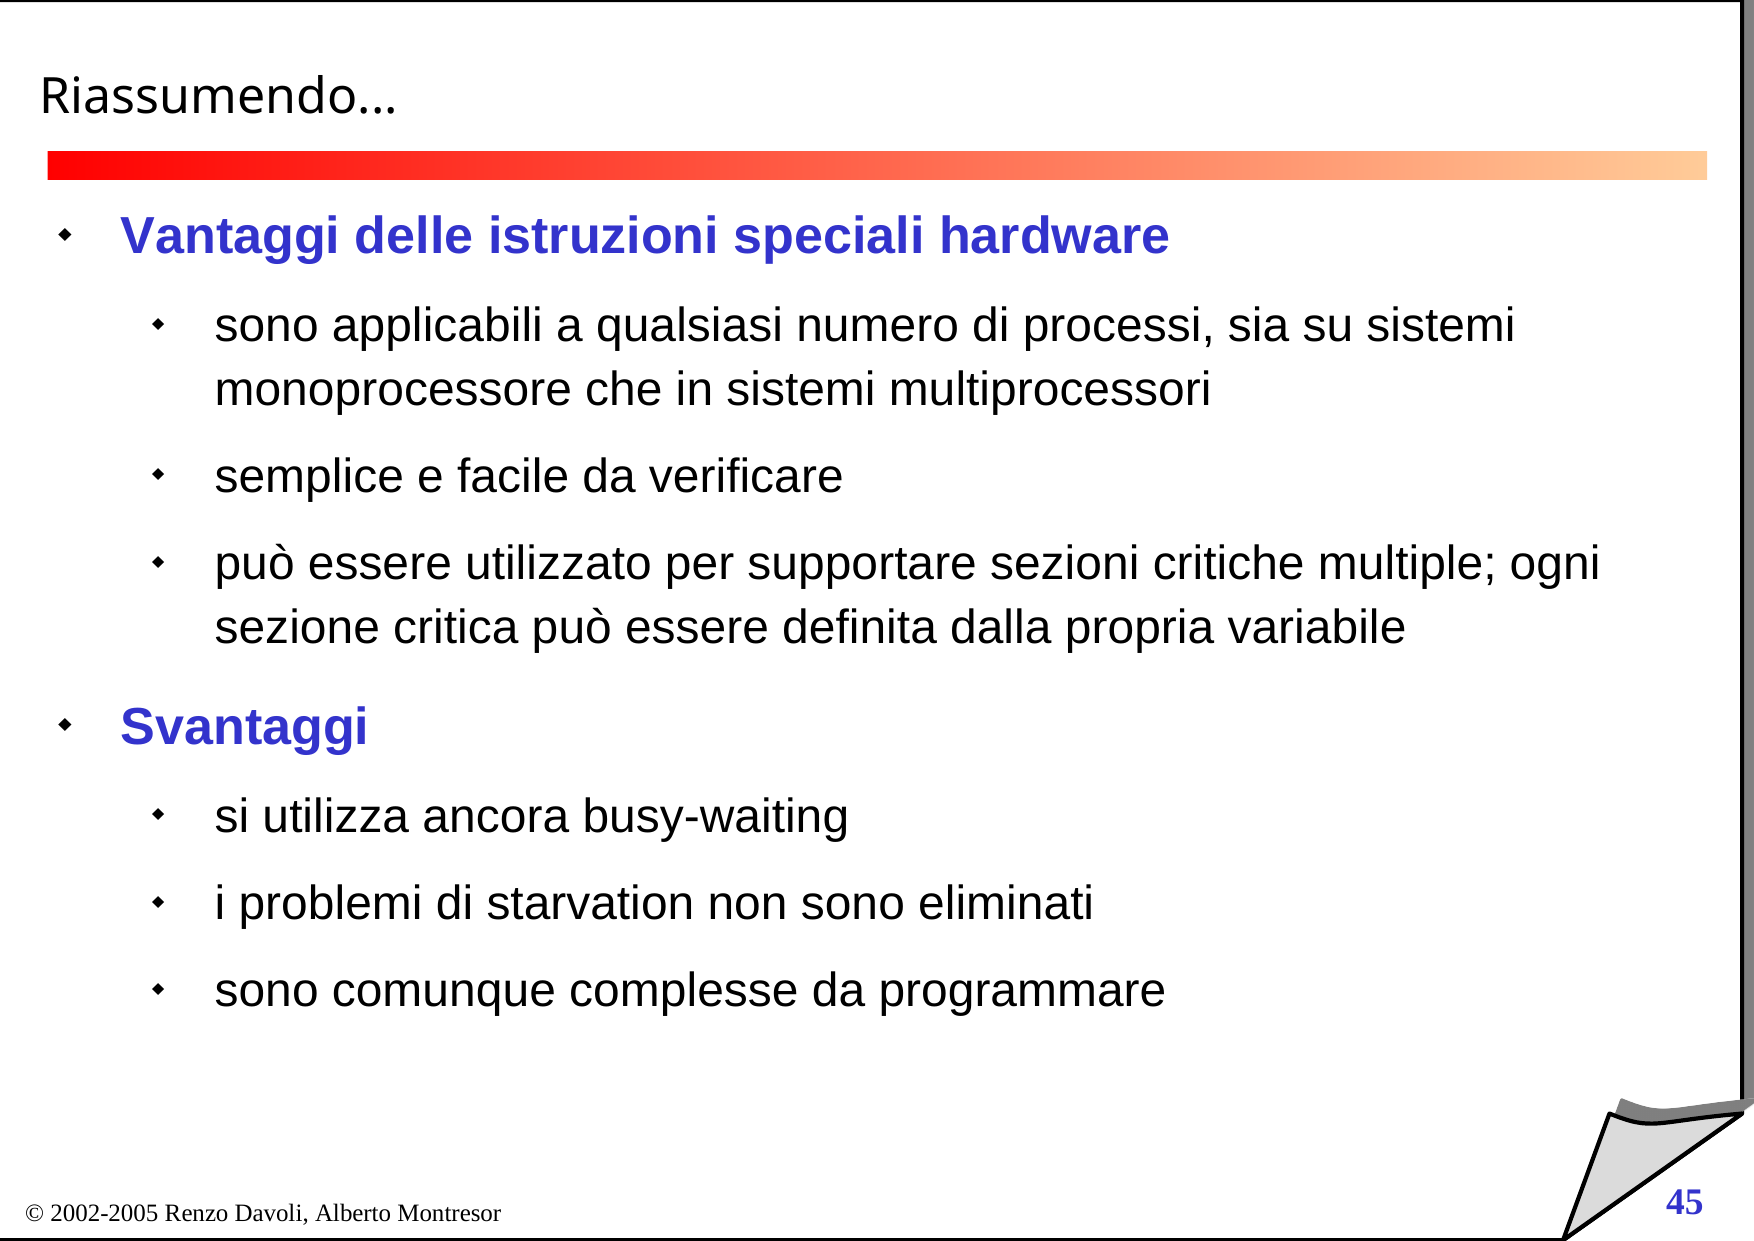

# Riassumendo...
Vantaggi delle istruzioni speciali hardware
sono applicabili a qualsiasi numero di processi, sia su sistemi monoprocessore che in sistemi multiprocessori
semplice e facile da verificare
può essere utilizzato per supportare sezioni critiche multiple; ogni sezione critica può essere definita dalla propria variabile
Svantaggi
si utilizza ancora busy-waiting
i problemi di starvation non sono eliminati
sono comunque complesse da programmare